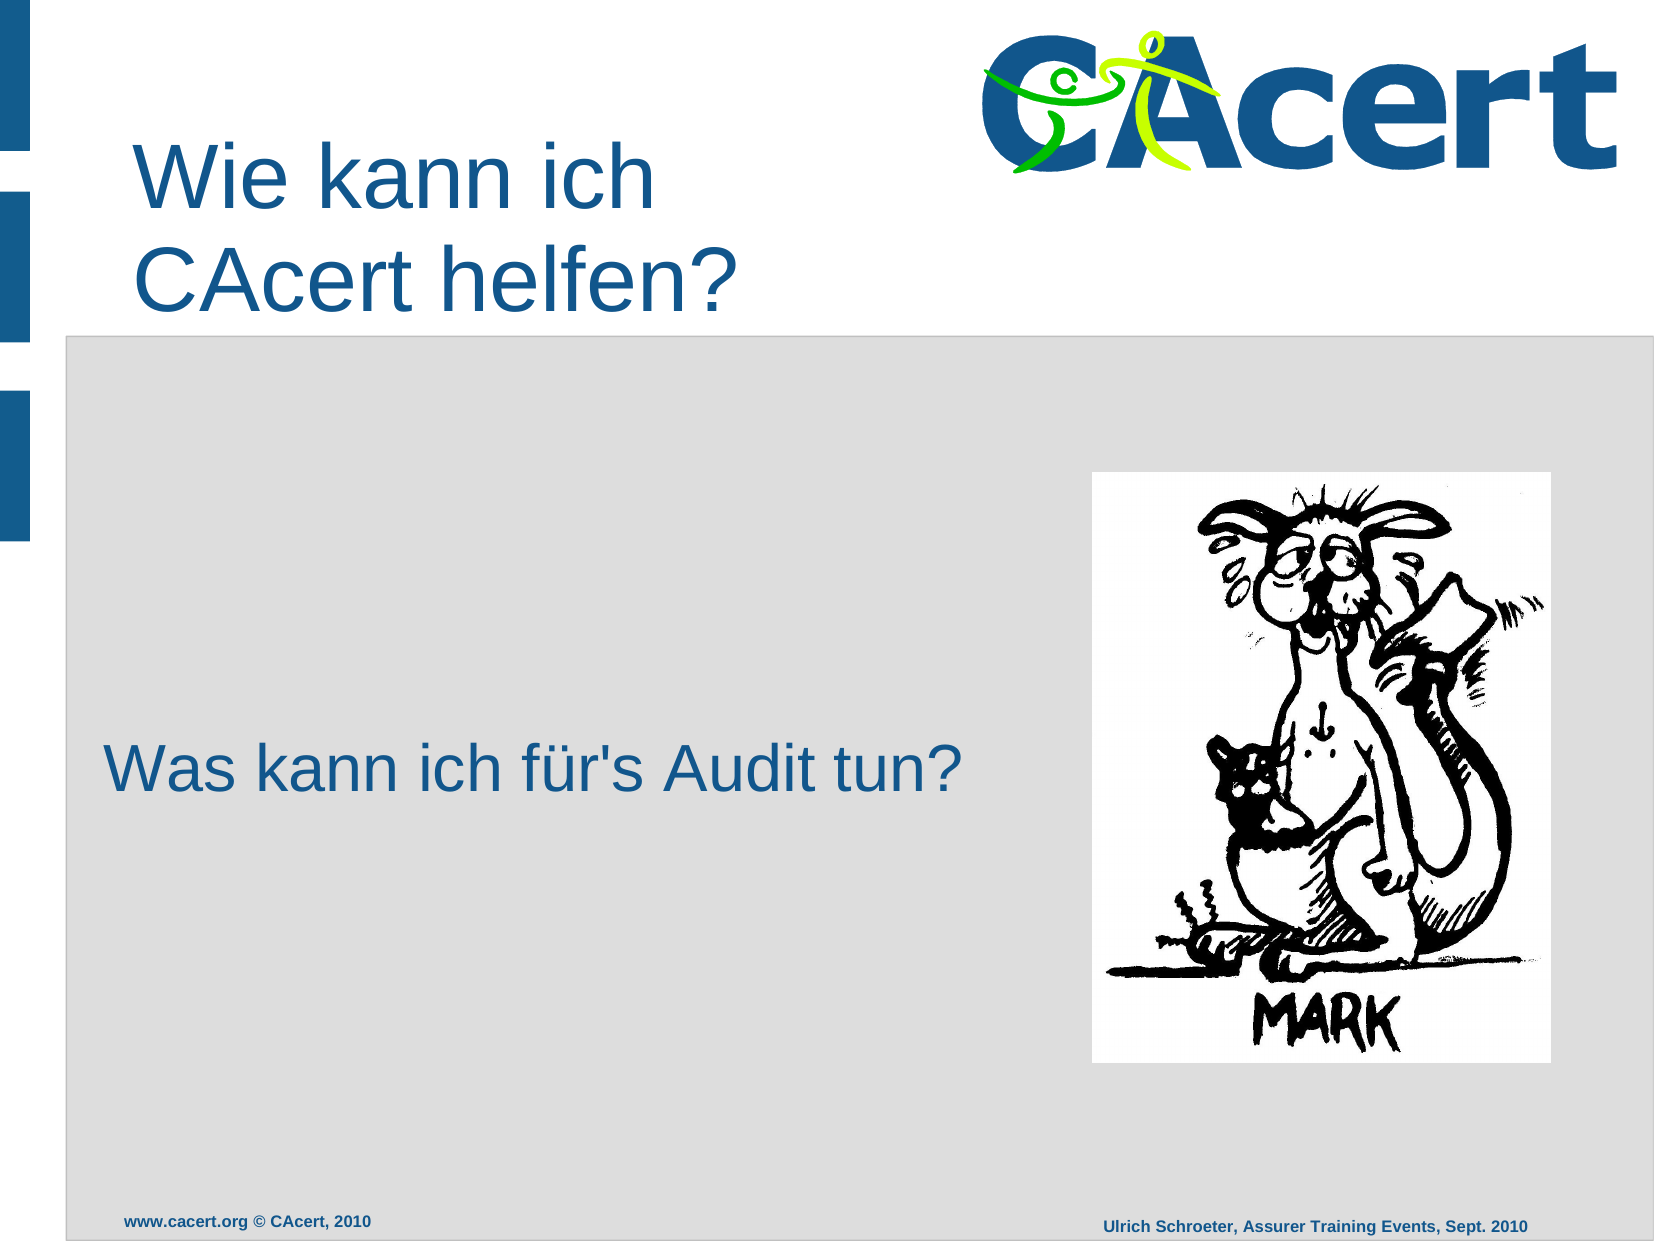

Wie kann ich
CAcert helfen?
Was kann ich für's Audit tun?